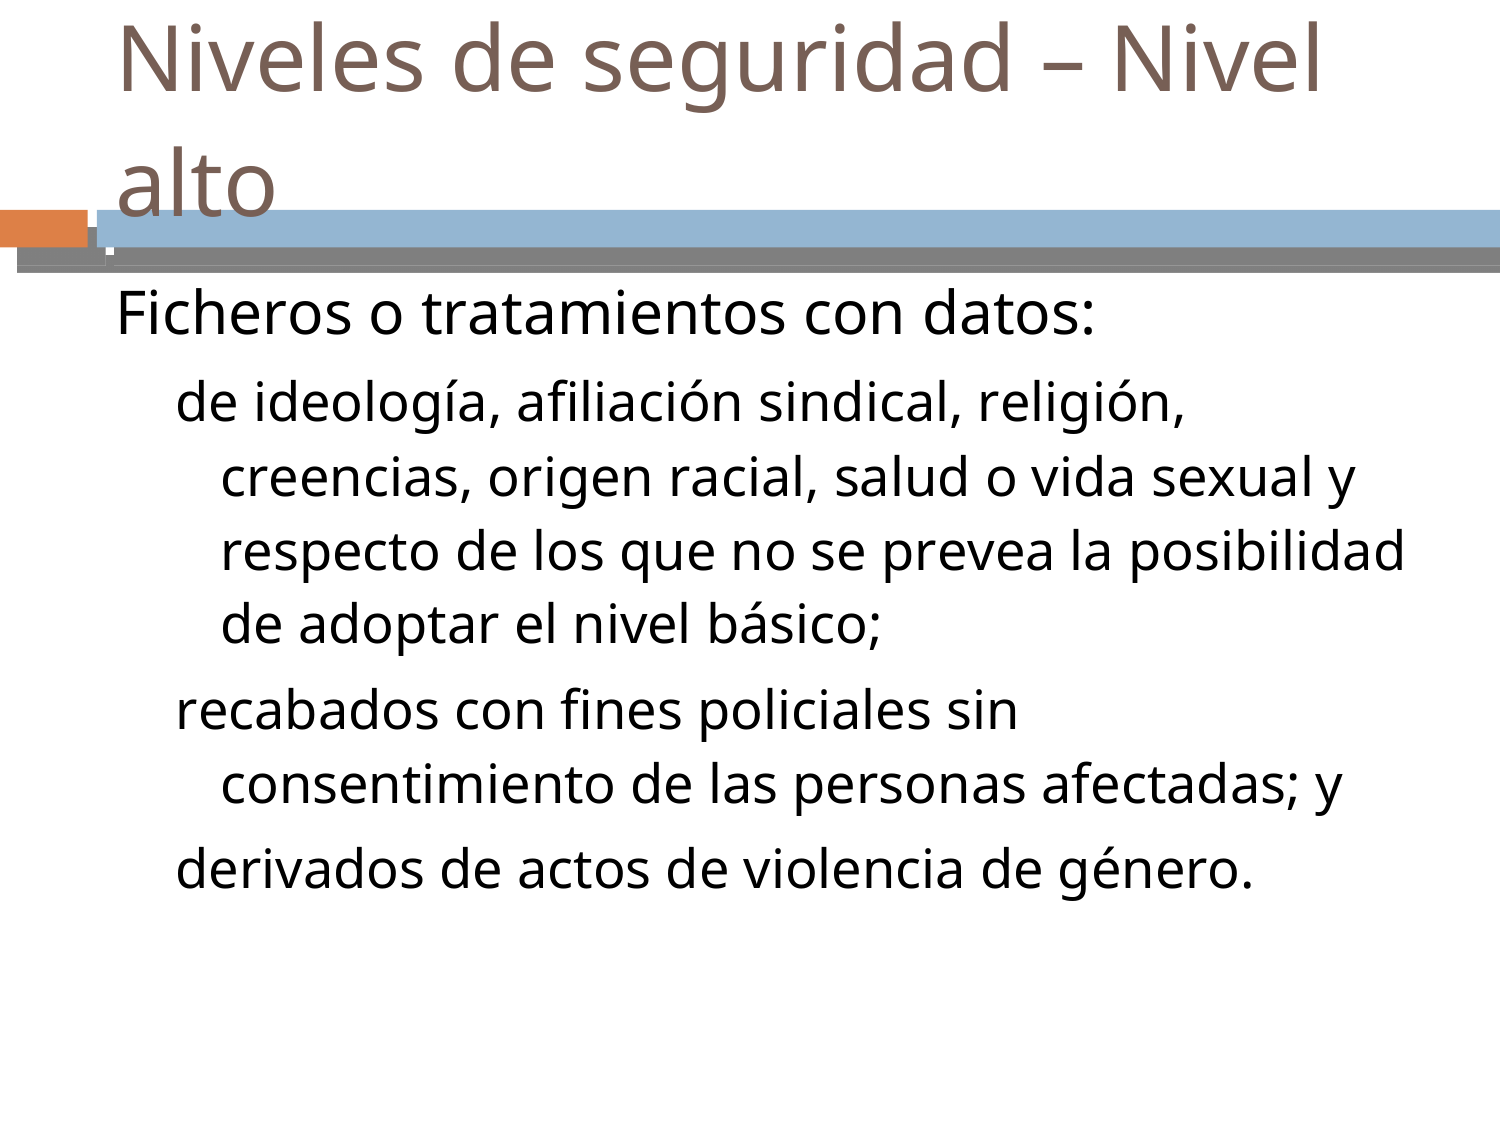

# Niveles de seguridad – Nivel alto
Ficheros o tratamientos con datos:
de ideología, afiliación sindical, religión, creencias, origen racial, salud o vida sexual y respecto de los que no se prevea la posibilidad de adoptar el nivel básico;
recabados con fines policiales sin consentimiento de las personas afectadas; y
derivados de actos de violencia de género.